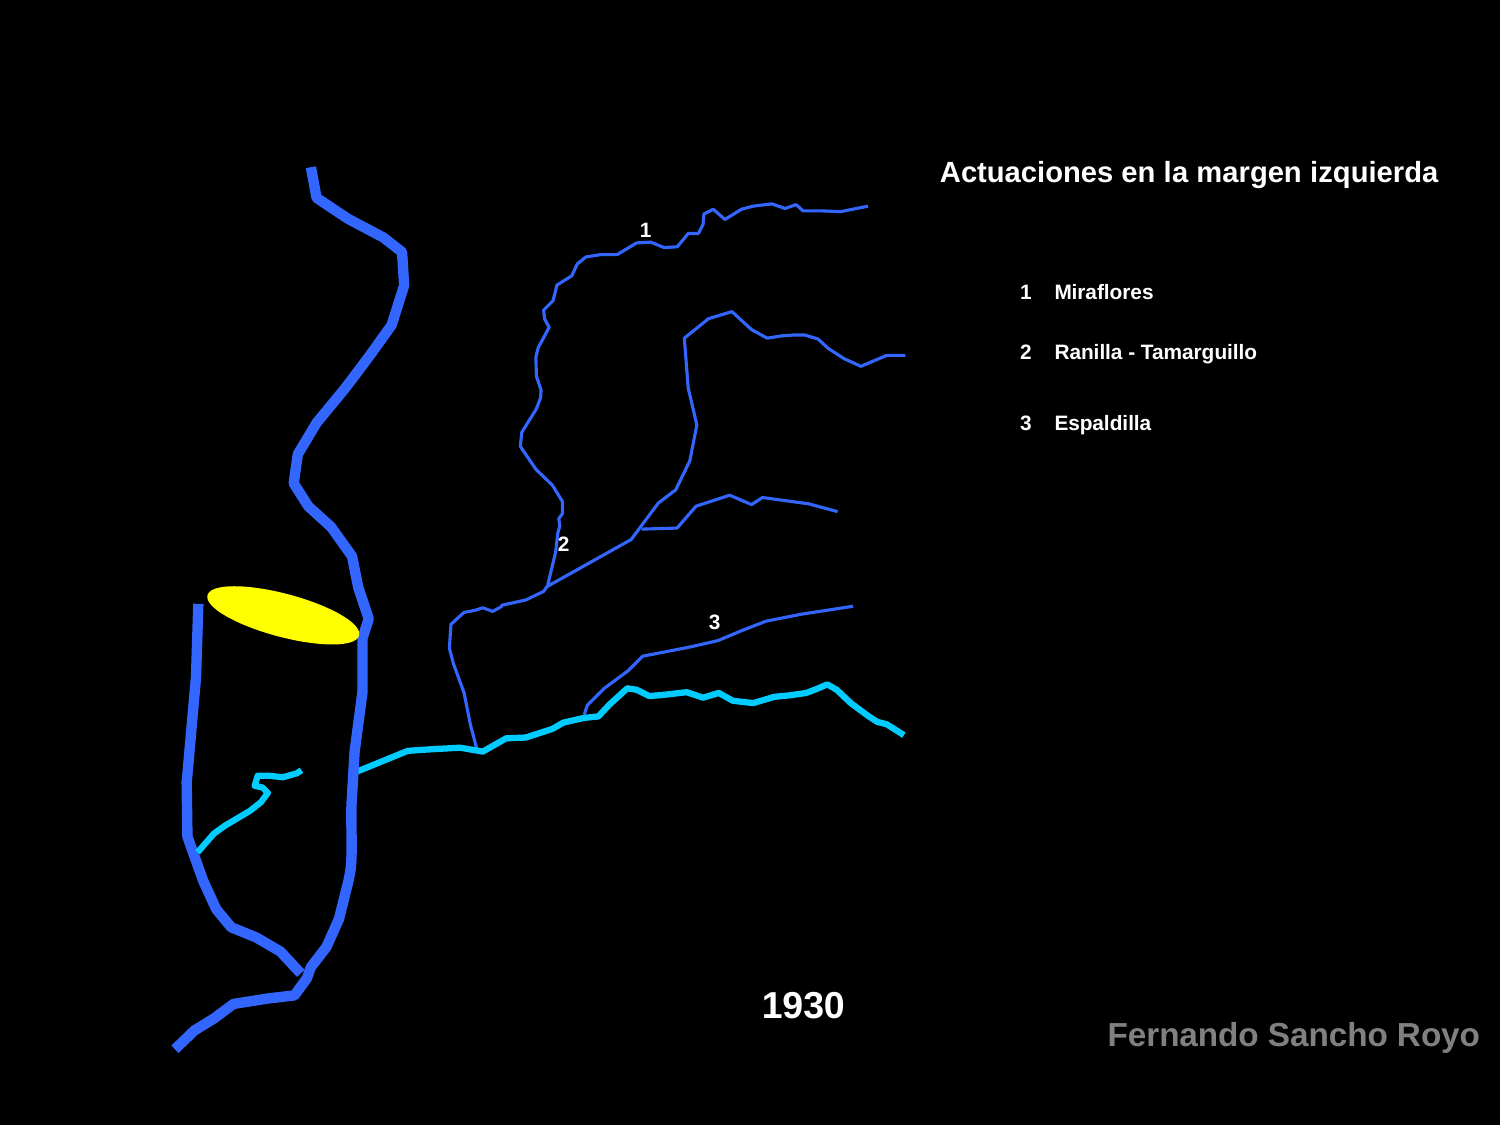

Actuaciones en la margen izquierda
1
1 Miraflores
2 Ranilla - Tamarguillo
3 Espaldilla
2
3
1930
Fernando Sancho Royo